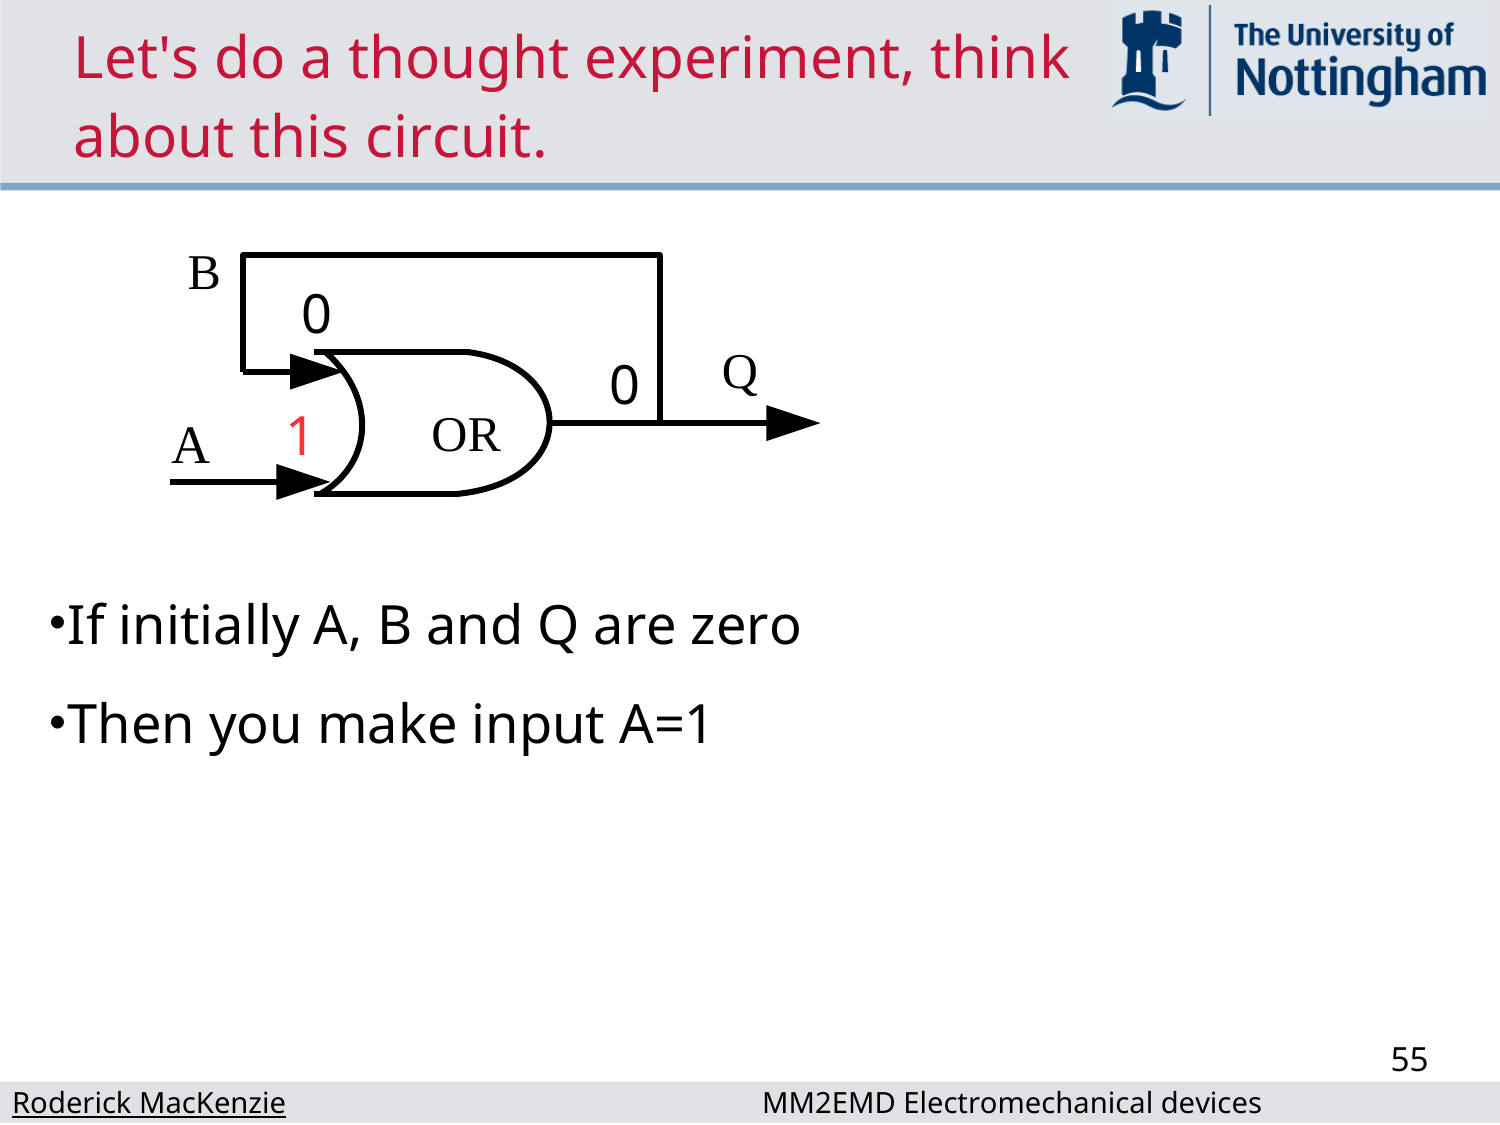

# Let's do a thought experiment, think about this circuit.
B
0
Q
0
1
OR
A
If initially A, B and Q are zero
Then you make input A=1